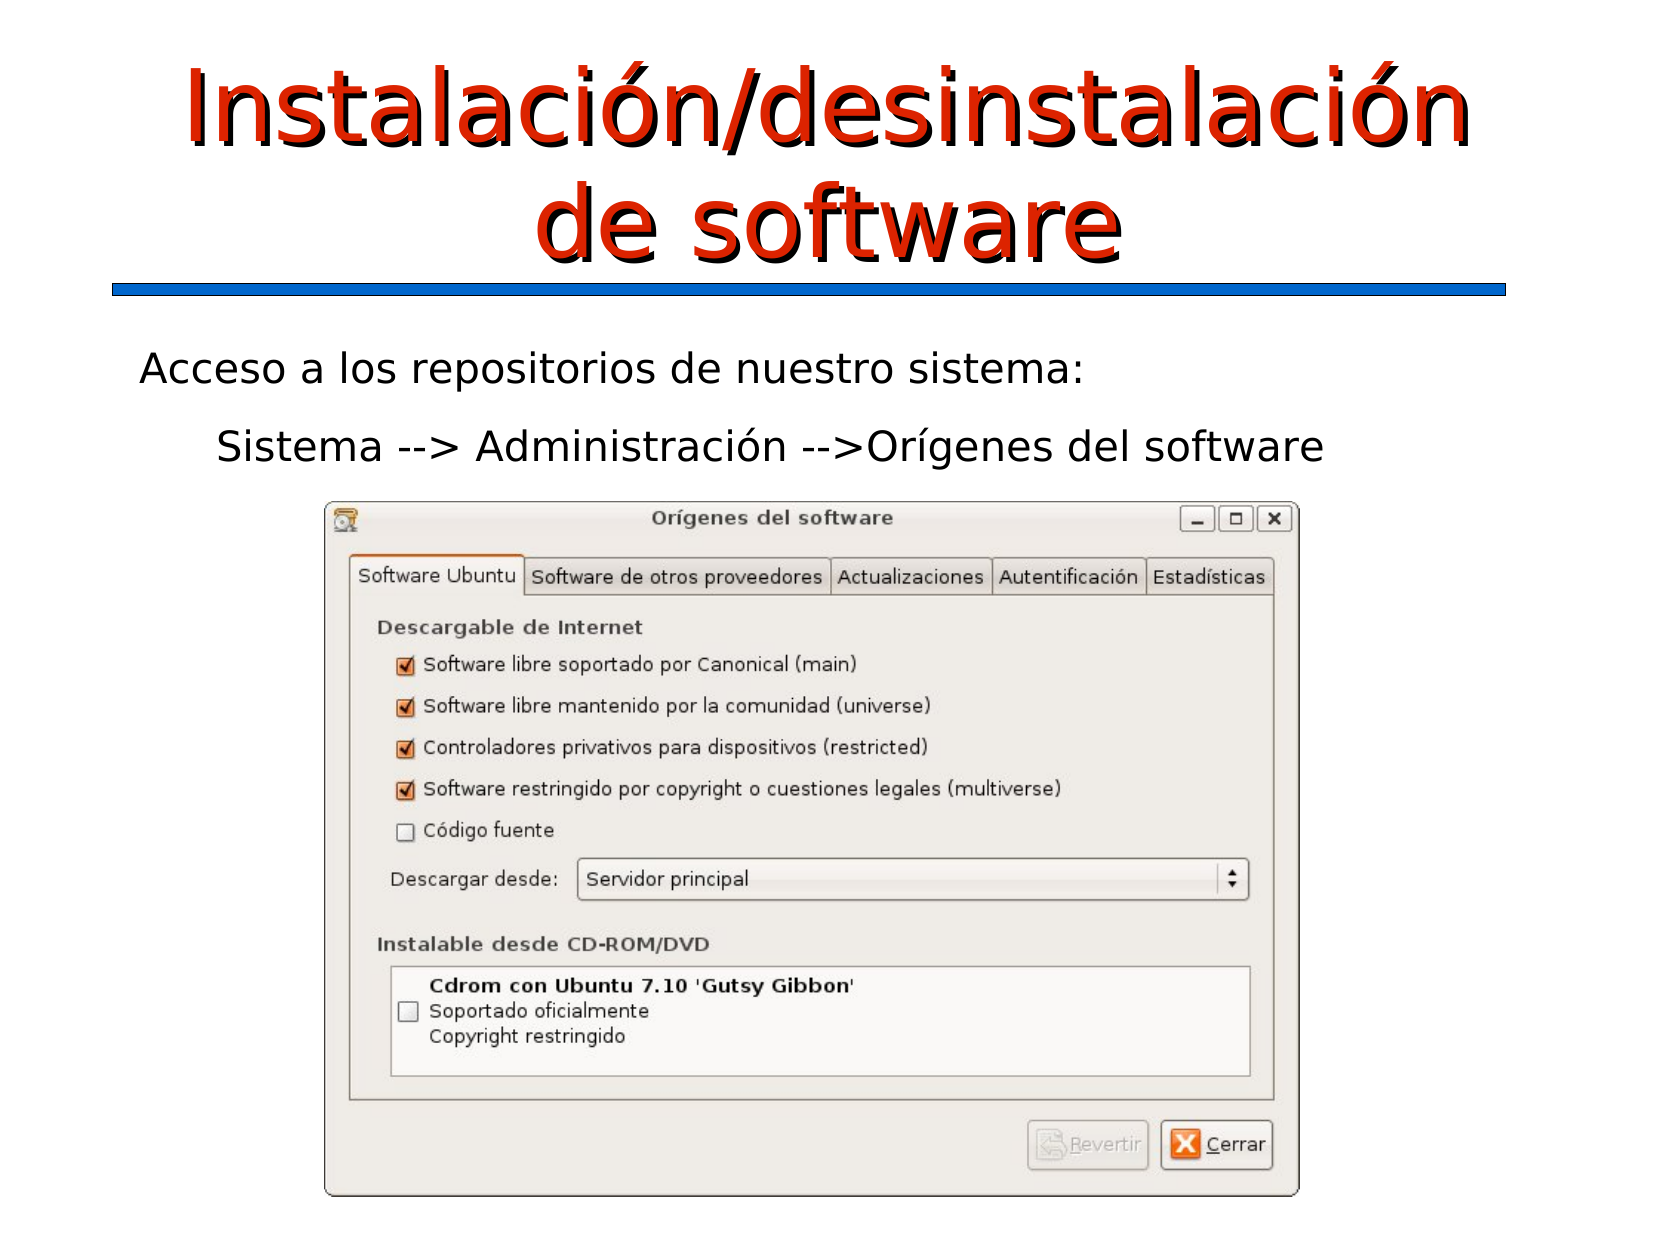

# Instalación/desinstalación de software
Acceso a los repositorios de nuestro sistema:
Sistema --> Administración -->Orígenes del software